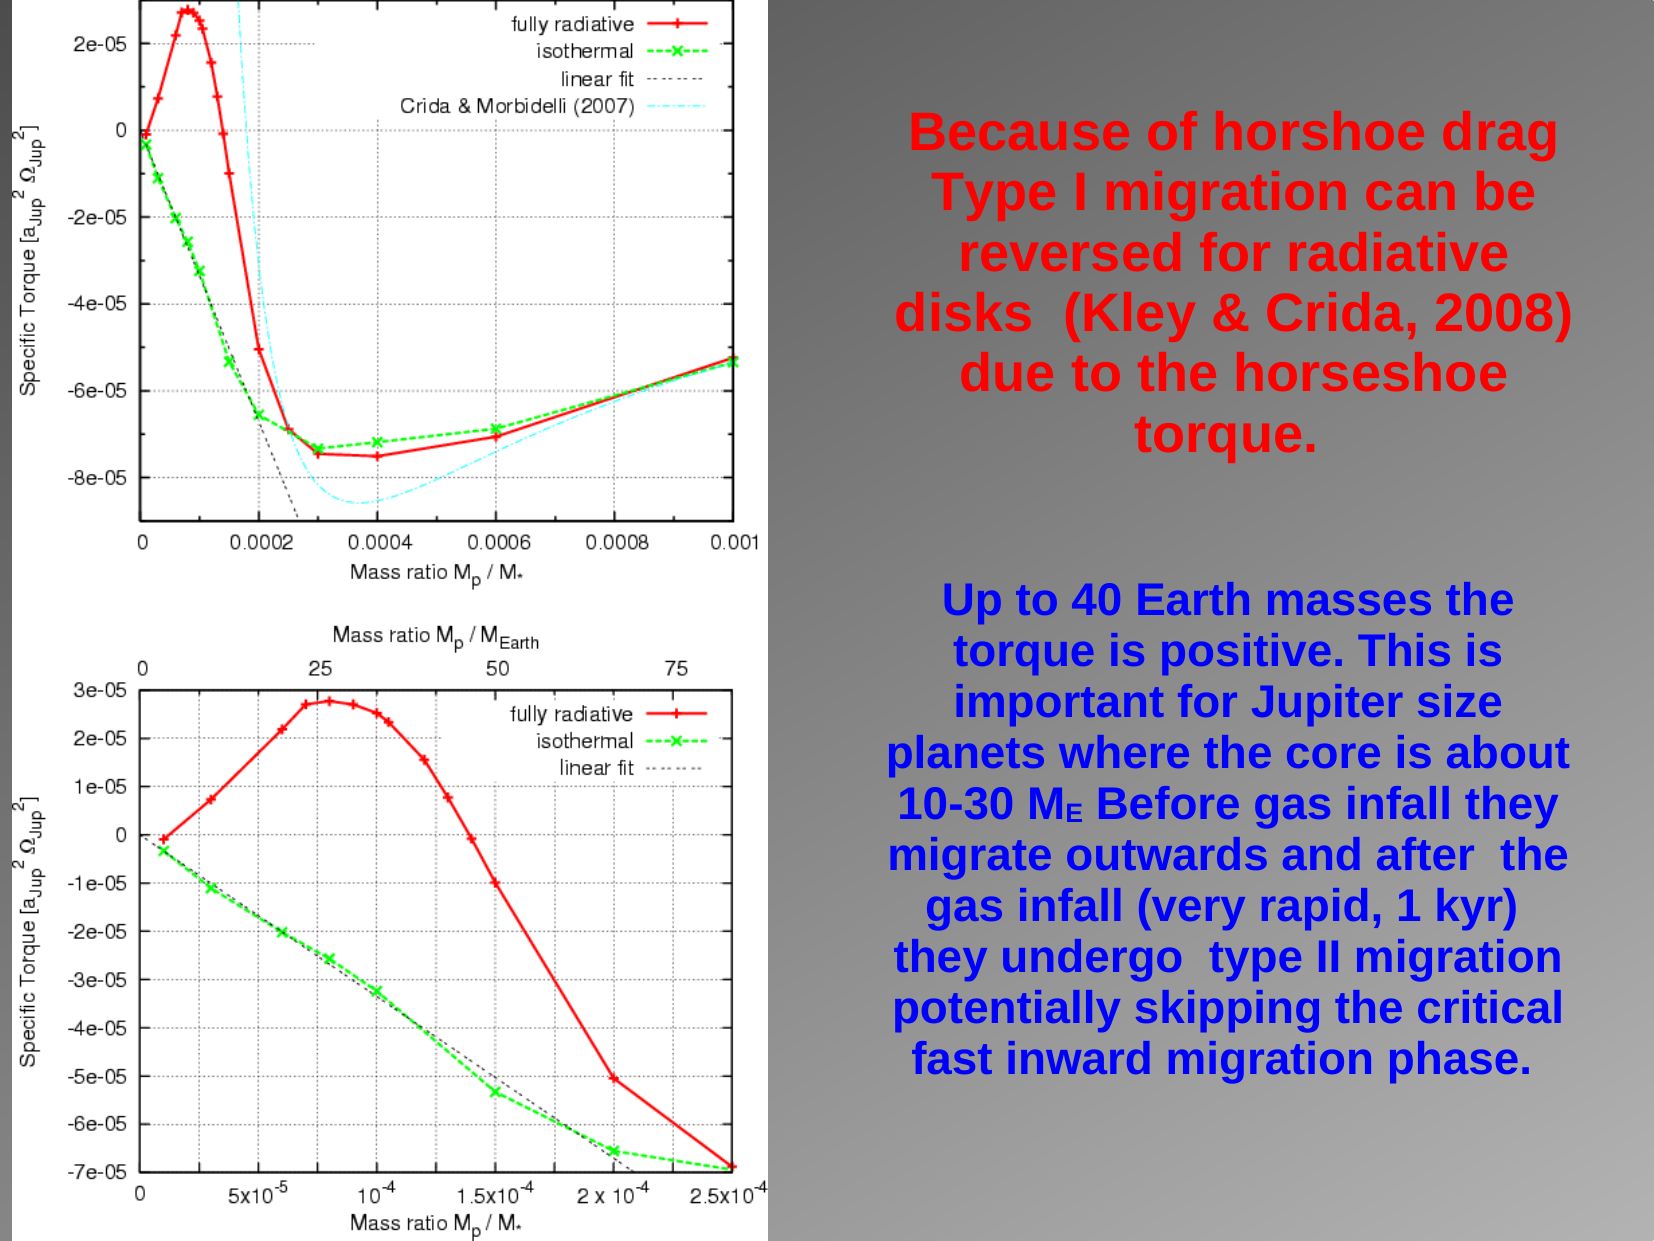

Because of horshoe drag Type I migration can be reversed for radiative disks (Kley & Crida, 2008) due to the horseshoe torque.
Up to 40 Earth masses the torque is positive. This is important for Jupiter size planets where the core is about 10-30 ME Before gas infall they migrate outwards and after the gas infall (very rapid, 1 kyr) they undergo type II migration potentially skipping the critical fast inward migration phase.